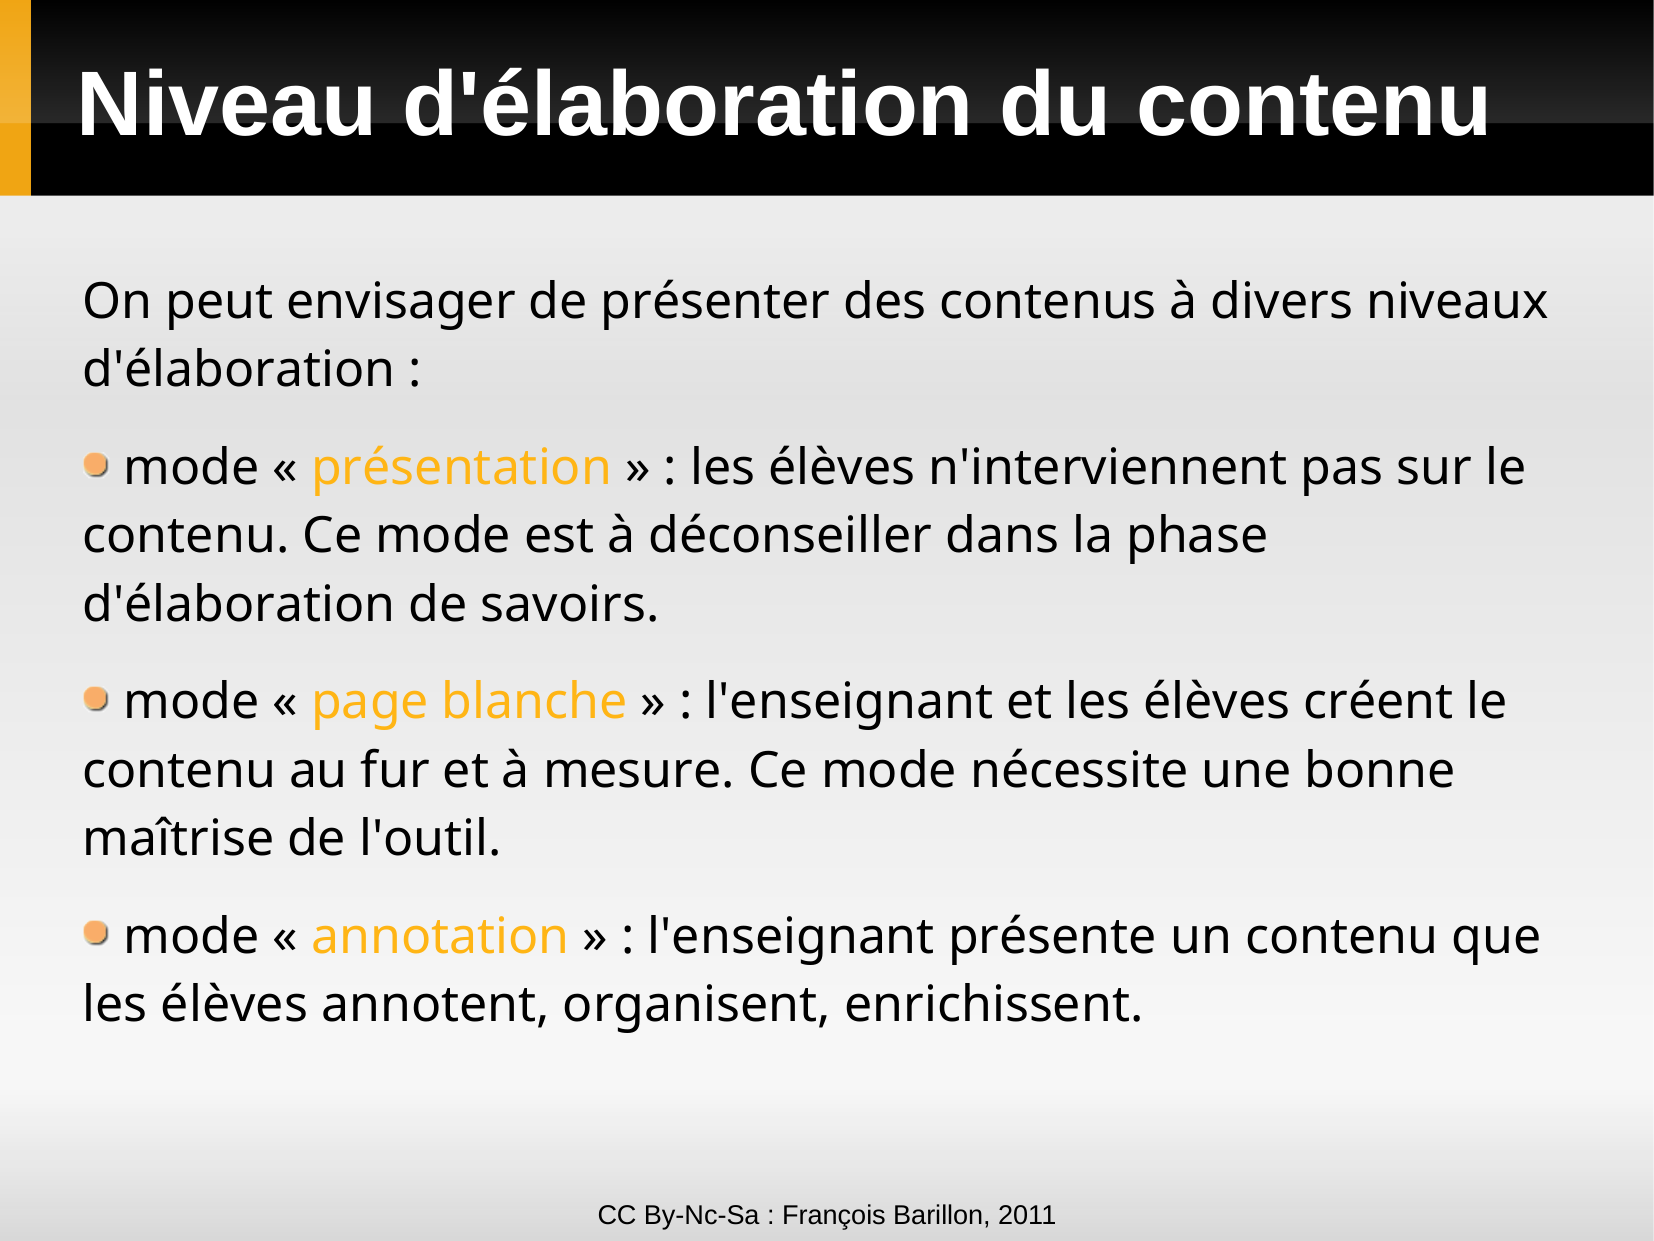

# Niveau d'élaboration du contenu
On peut envisager de présenter des contenus à divers niveaux d'élaboration :
 mode « présentation » : les élèves n'interviennent pas sur le contenu. Ce mode est à déconseiller dans la phase d'élaboration de savoirs.
 mode « page blanche » : l'enseignant et les élèves créent le contenu au fur et à mesure. Ce mode nécessite une bonne maîtrise de l'outil.
 mode « annotation » : l'enseignant présente un contenu que les élèves annotent, organisent, enrichissent.